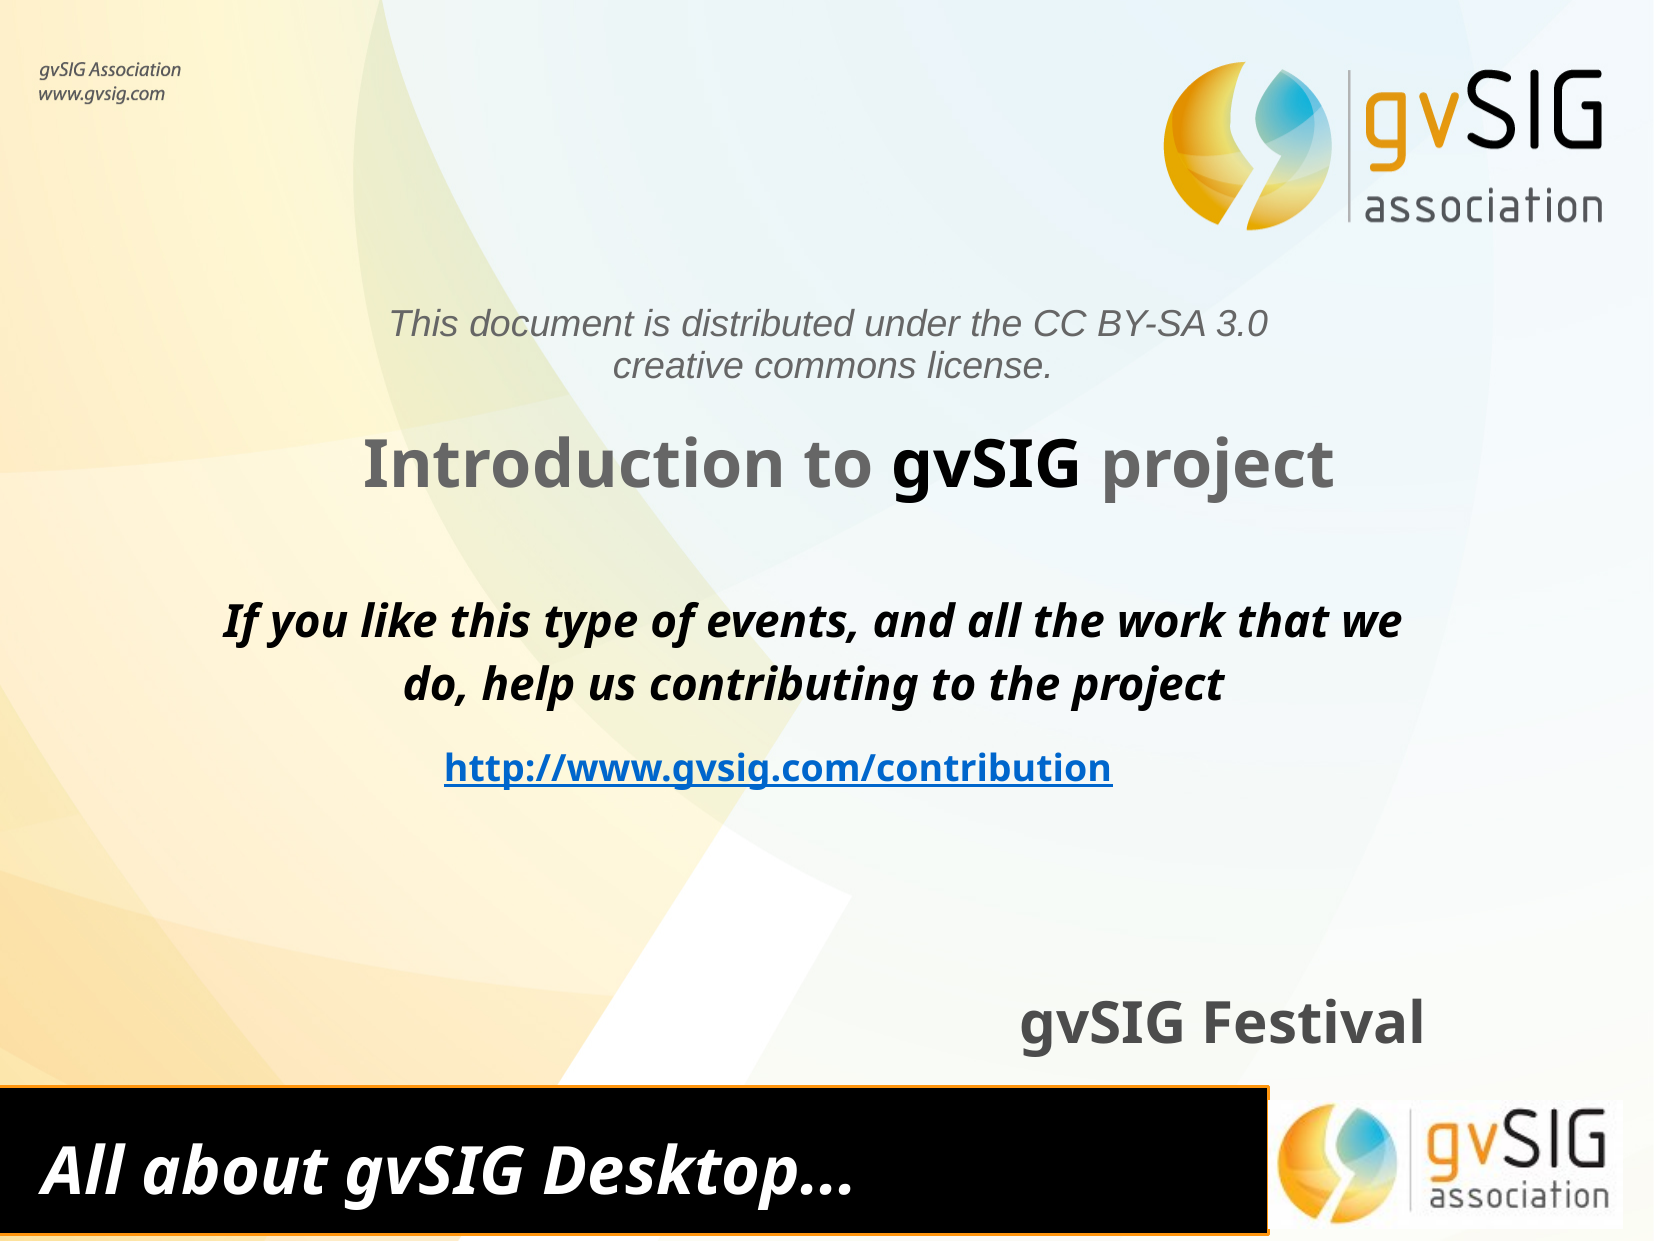

This document is distributed under the CC BY-SA 3.0 creative commons license.
# Introduction to gvSIG project
If you like this type of events, and all the work that we do, help us contributing to the project
http://www.gvsig.com/contribution
gvSIG Festival
All about gvSIG Desktop...